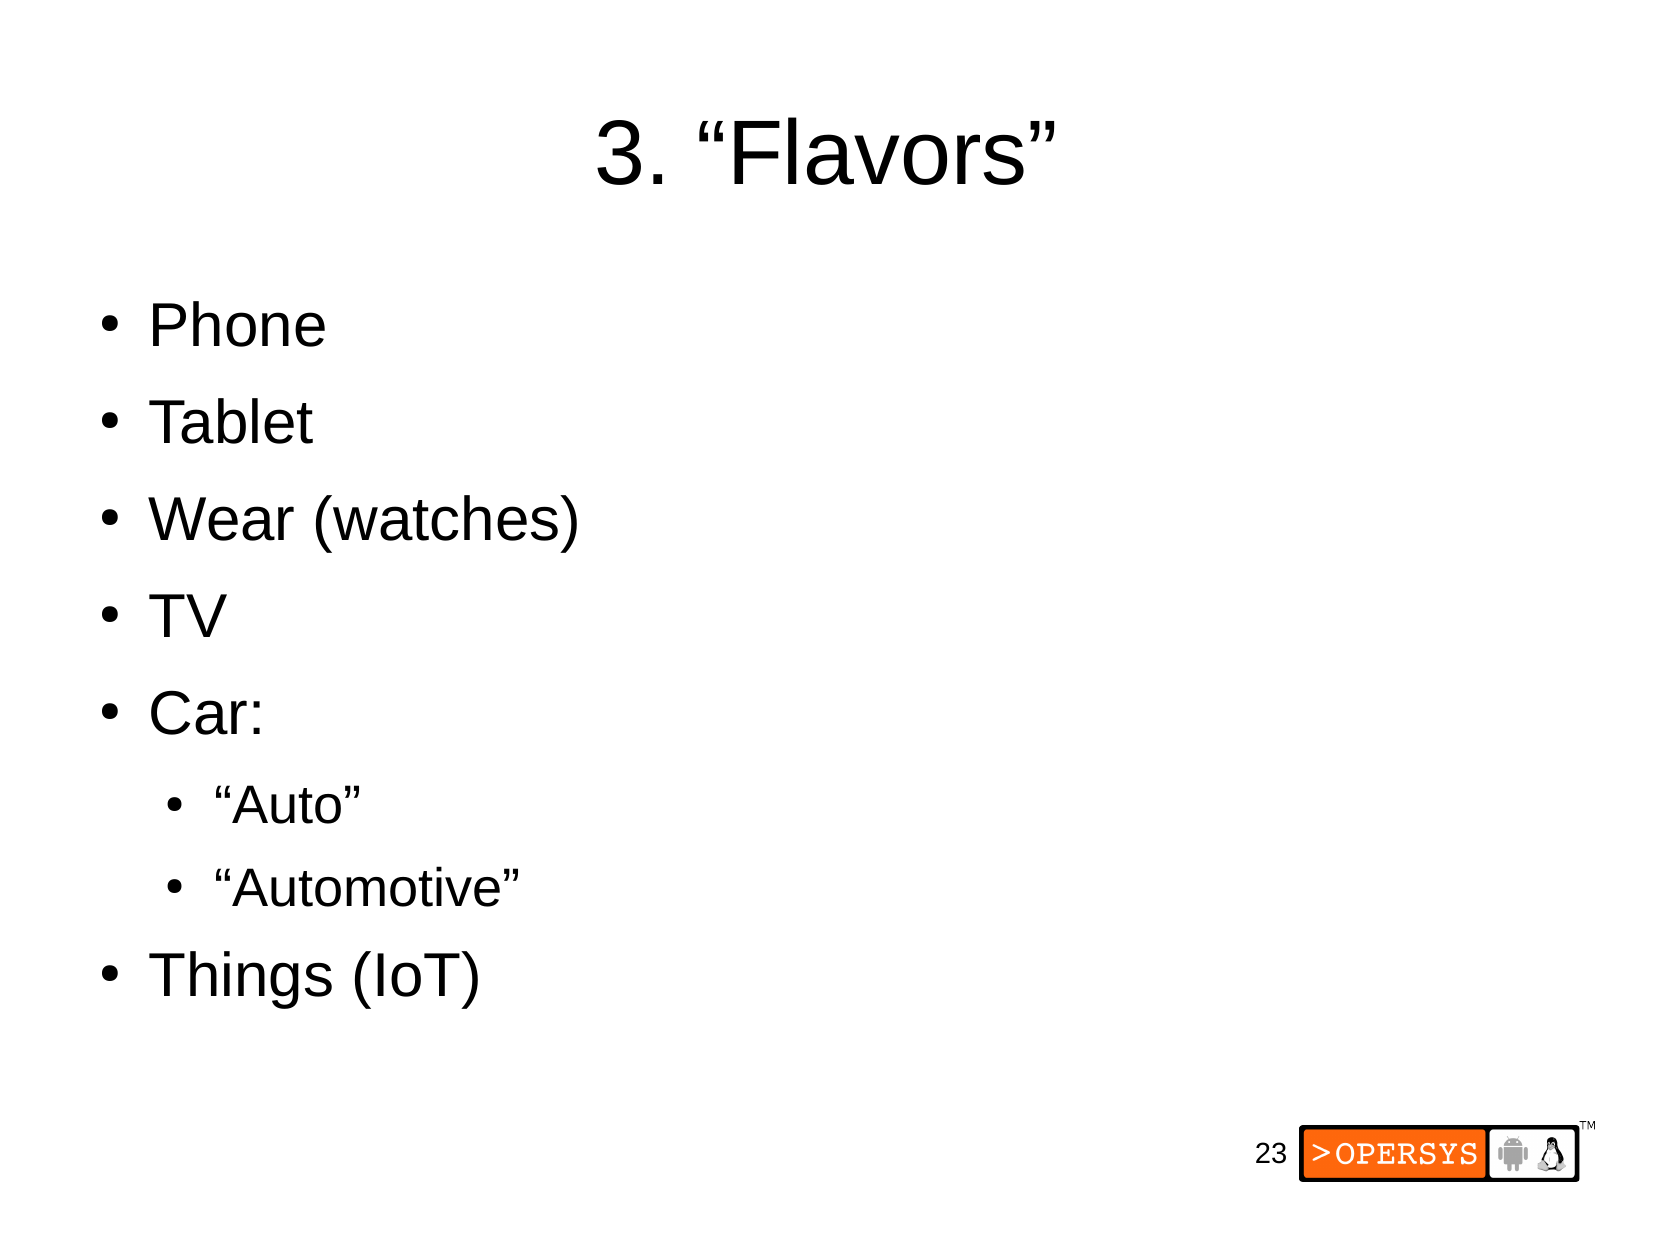

# 3. “Flavors”
Phone
Tablet
Wear (watches)
TV
Car:
“Auto”
“Automotive”
Things (IoT)